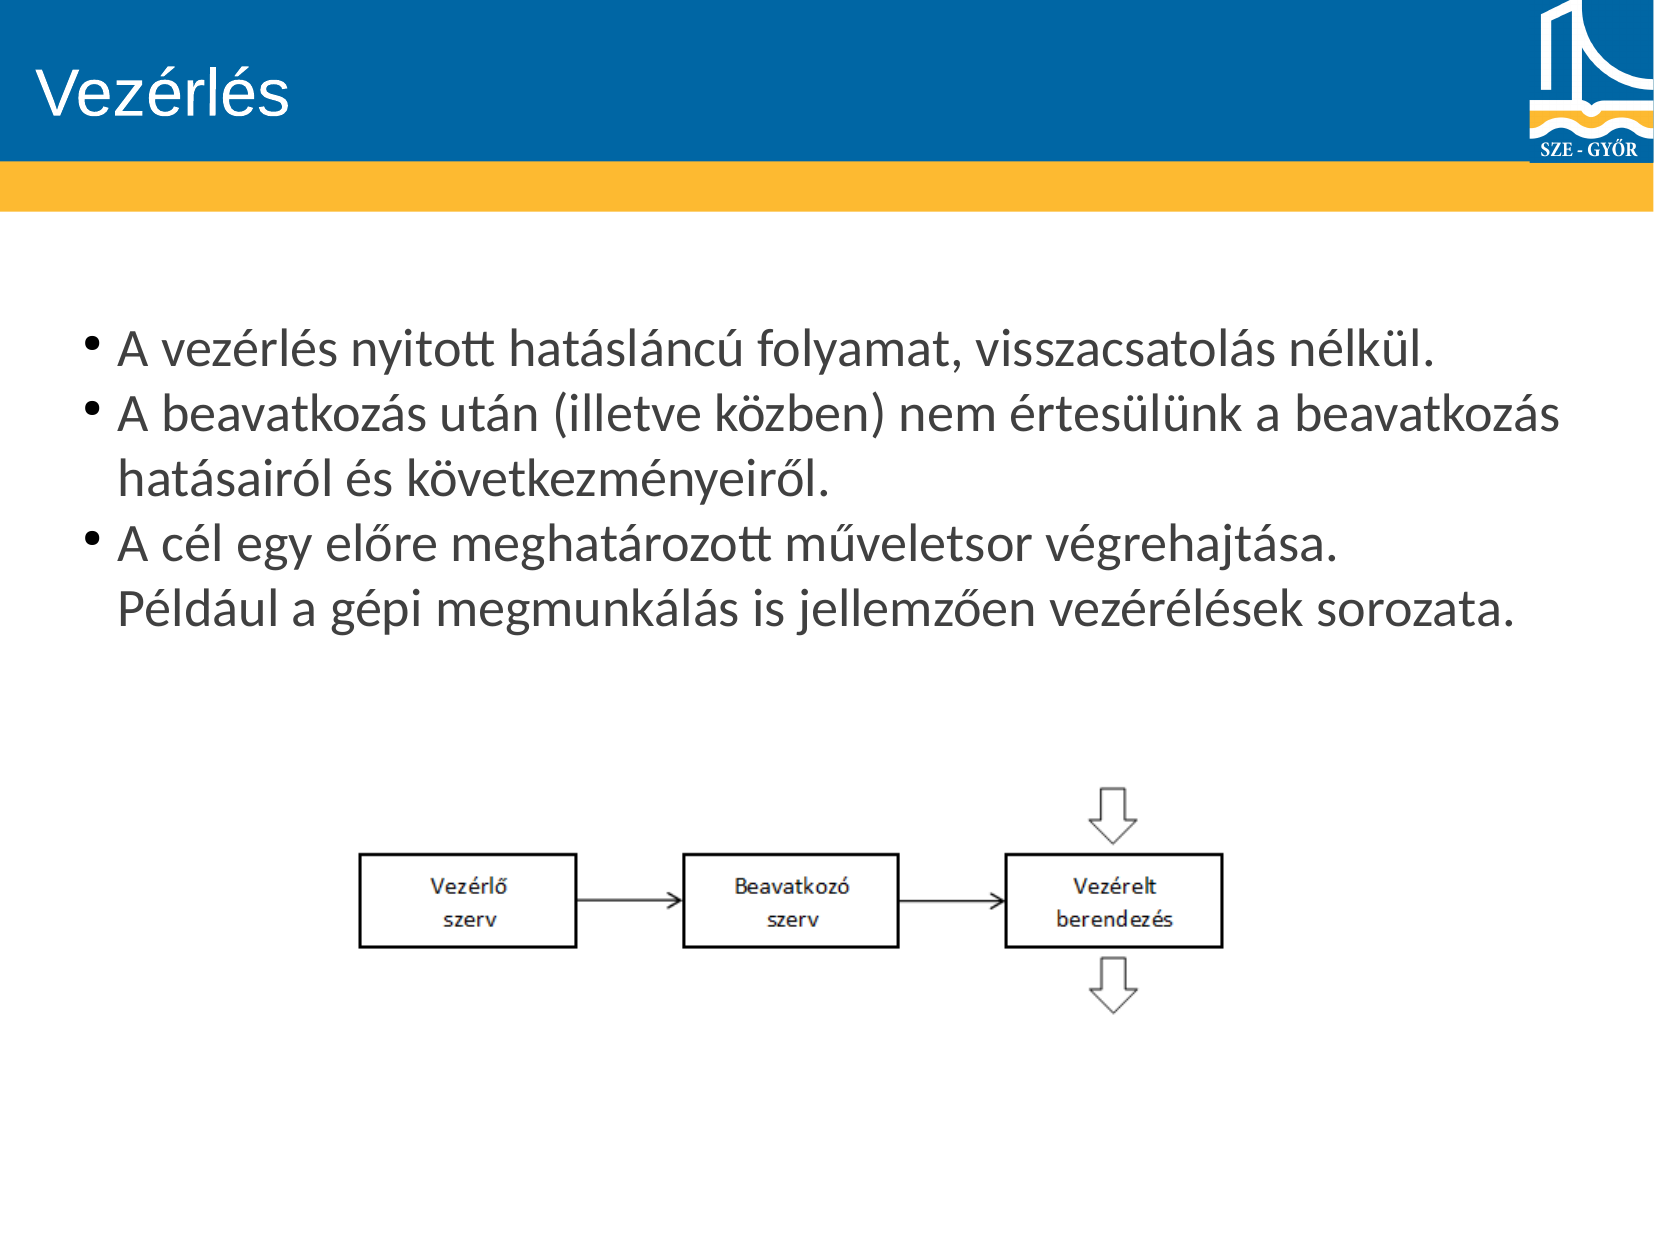

Vezérlés
A vezérlés nyitott hatásláncú folyamat, visszacsatolás nélkül.
A beavatkozás után (illetve közben) nem értesülünk a beavatkozás hatásairól és következményeiről.
A cél egy előre meghatározott műveletsor végrehajtása.
Például a gépi megmunkálás is jellemzően vezérélések sorozata.